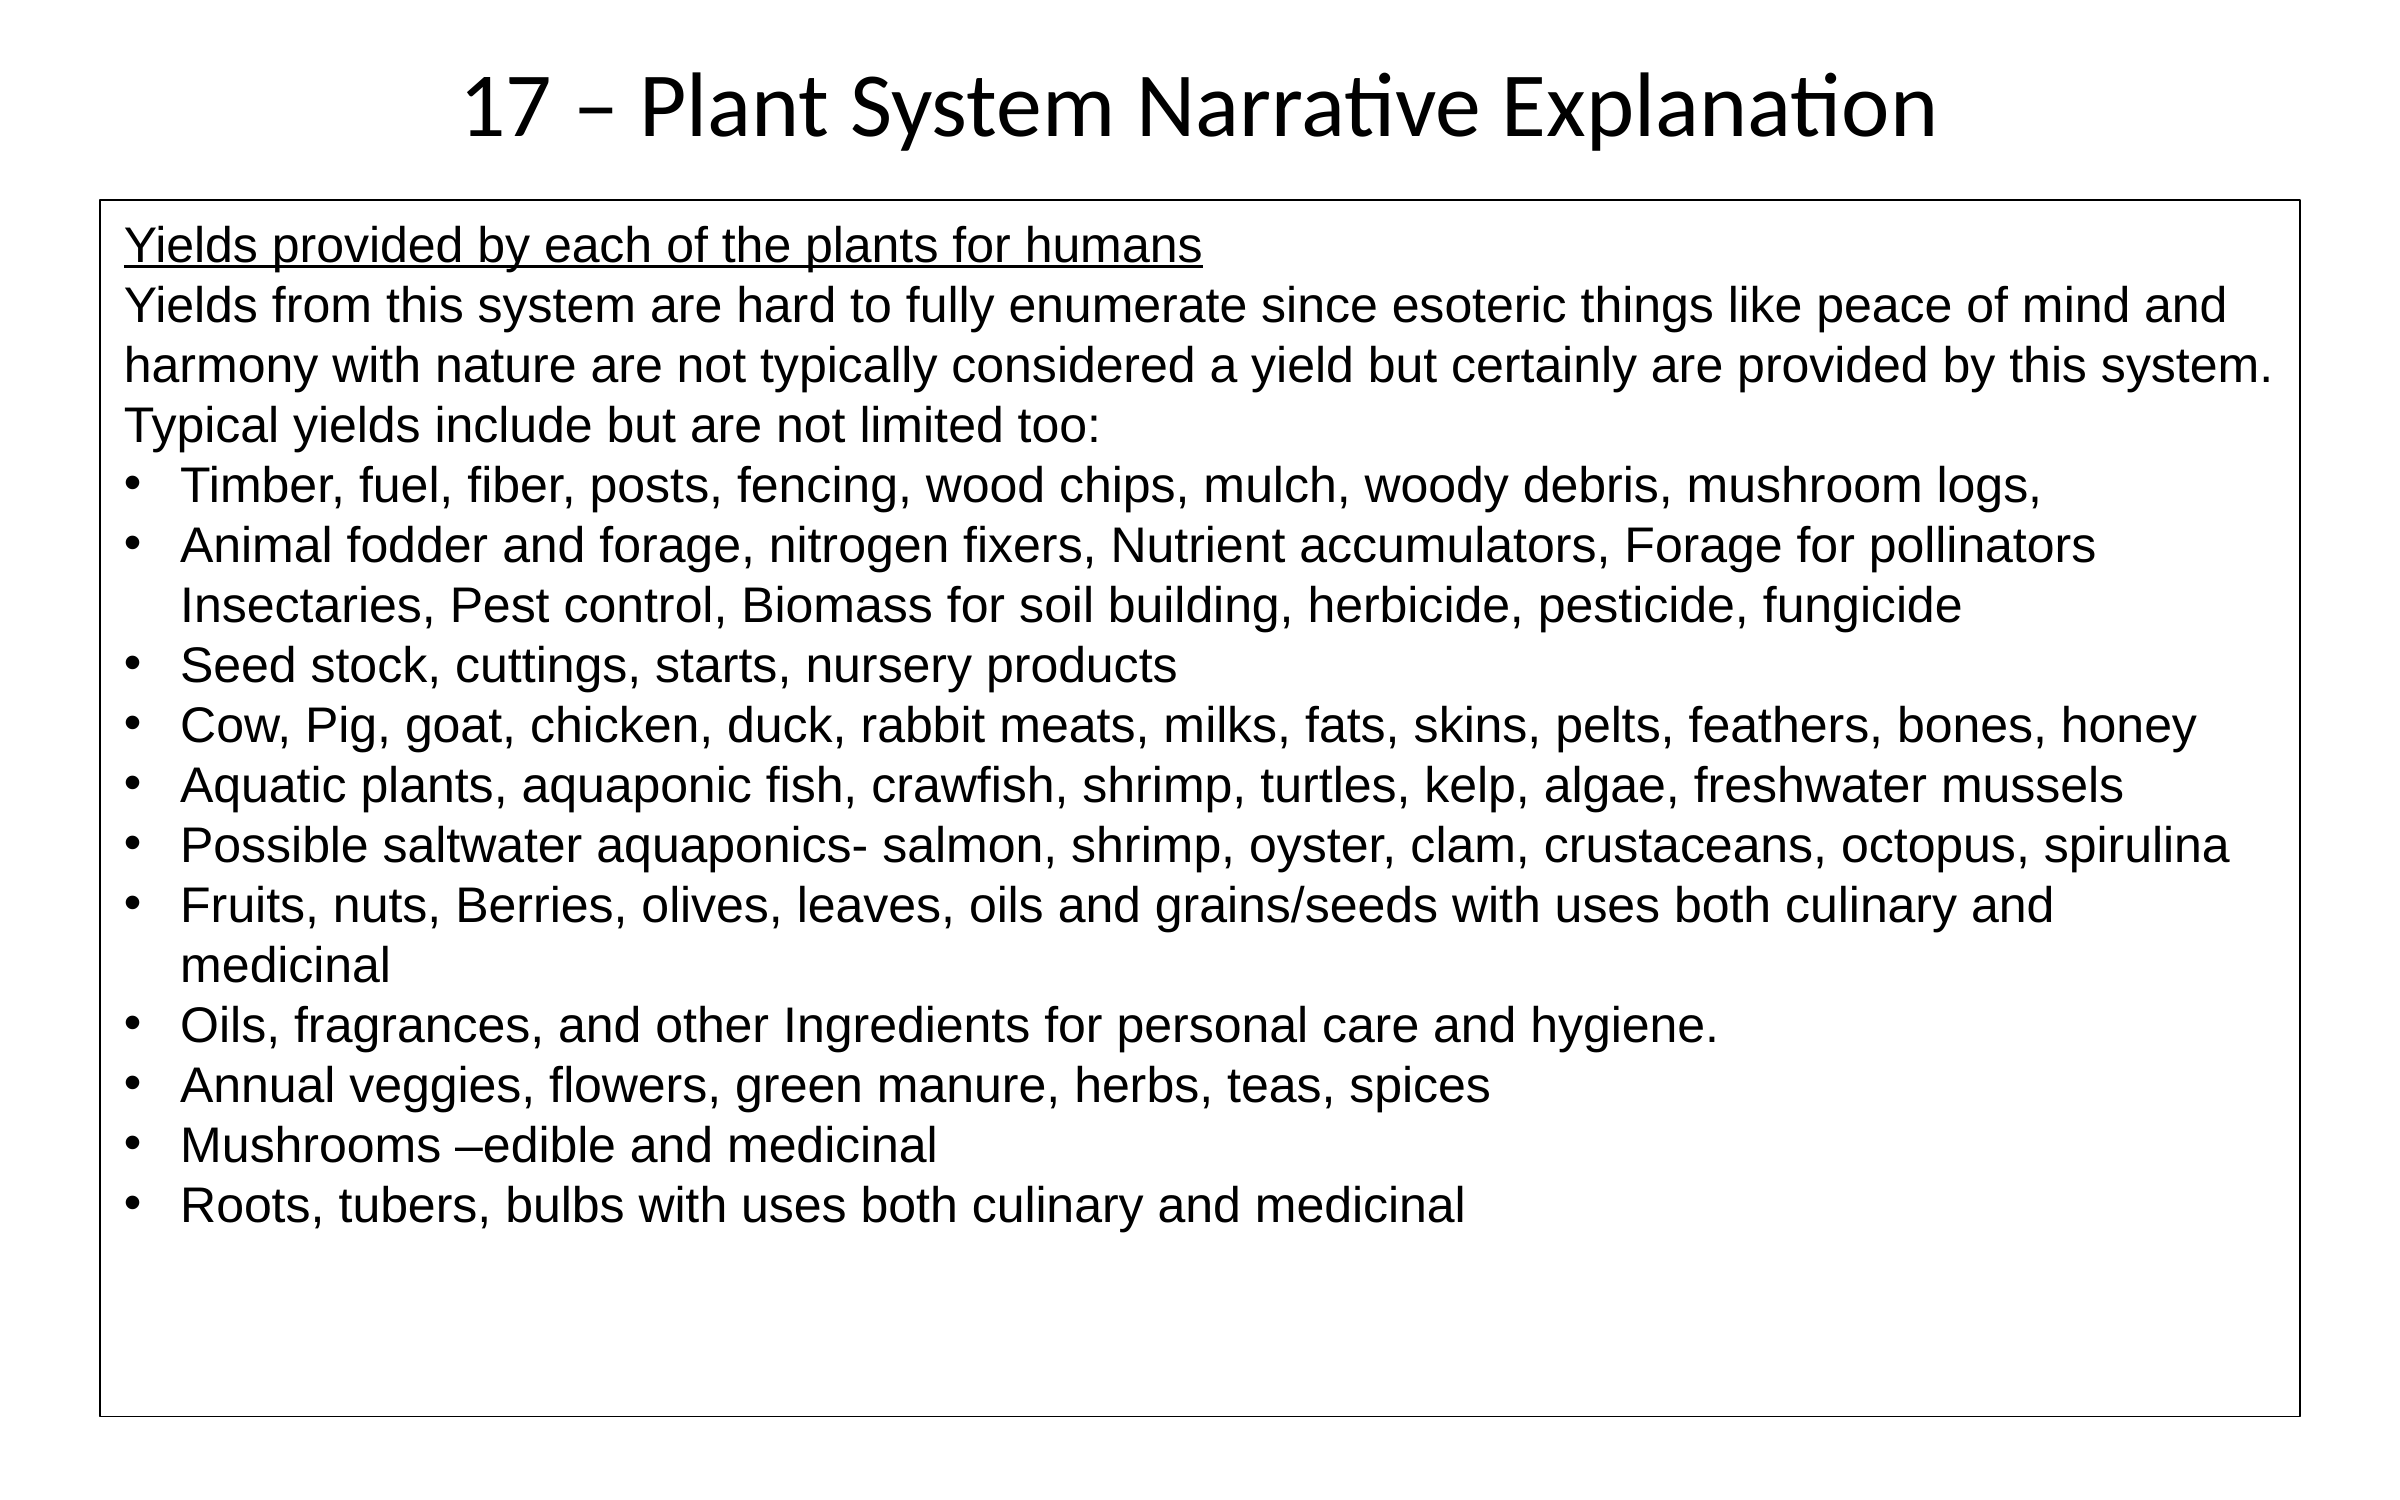

17 – Plant System Narrative Explanation
Yields provided by each of the plants for humans
Yields from this system are hard to fully enumerate since esoteric things like peace of mind and harmony with nature are not typically considered a yield but certainly are provided by this system.
Typical yields include but are not limited too:
Timber, fuel, fiber, posts, fencing, wood chips, mulch, woody debris, mushroom logs,
Animal fodder and forage, nitrogen fixers, Nutrient accumulators, Forage for pollinators Insectaries, Pest control, Biomass for soil building, herbicide, pesticide, fungicide
Seed stock, cuttings, starts, nursery products
Cow, Pig, goat, chicken, duck, rabbit meats, milks, fats, skins, pelts, feathers, bones, honey
Aquatic plants, aquaponic fish, crawfish, shrimp, turtles, kelp, algae, freshwater mussels
Possible saltwater aquaponics- salmon, shrimp, oyster, clam, crustaceans, octopus, spirulina
Fruits, nuts, Berries, olives, leaves, oils and grains/seeds with uses both culinary and medicinal
Oils, fragrances, and other Ingredients for personal care and hygiene.
Annual veggies, flowers, green manure, herbs, teas, spices
Mushrooms –edible and medicinal
Roots, tubers, bulbs with uses both culinary and medicinal